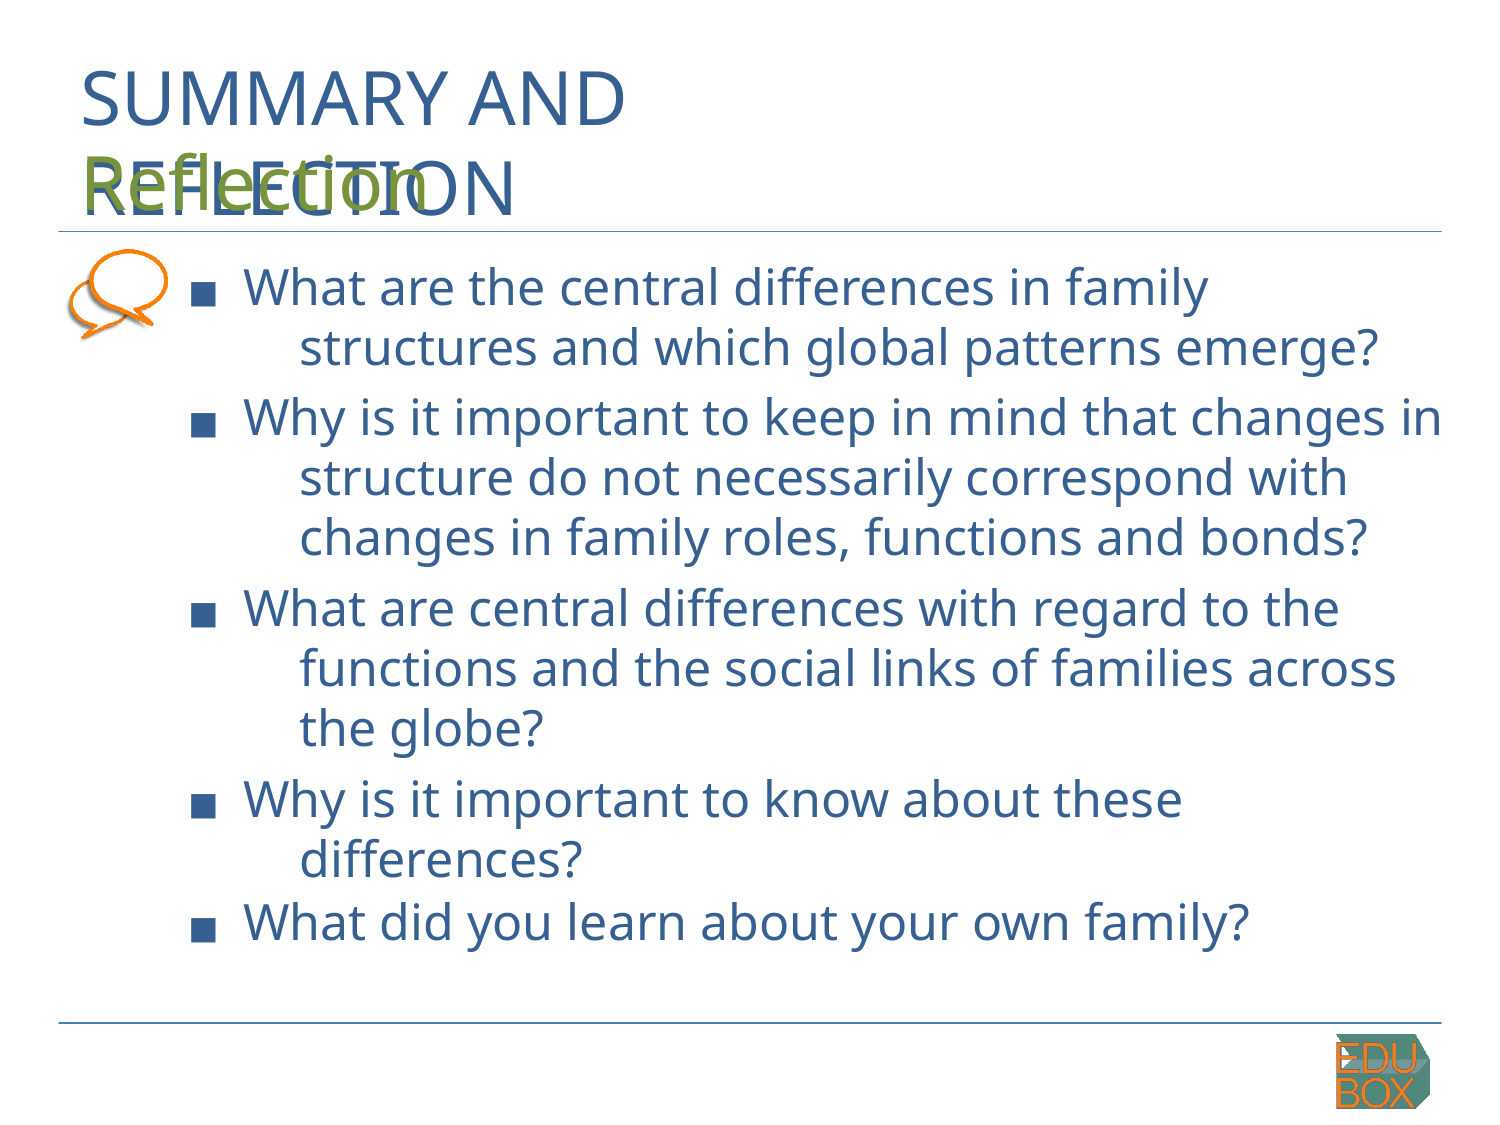

# SUMMARY AND REFLECTION
Reflection
What are the central differences in family structures and which global patterns emerge?
Why is it important to keep in mind that changes in structure do not necessarily correspond with changes in family roles, functions and bonds?
What are central differences with regard to the functions and the social links of families across the globe?
Why is it important to know about these differences?
What did you learn about your own family?